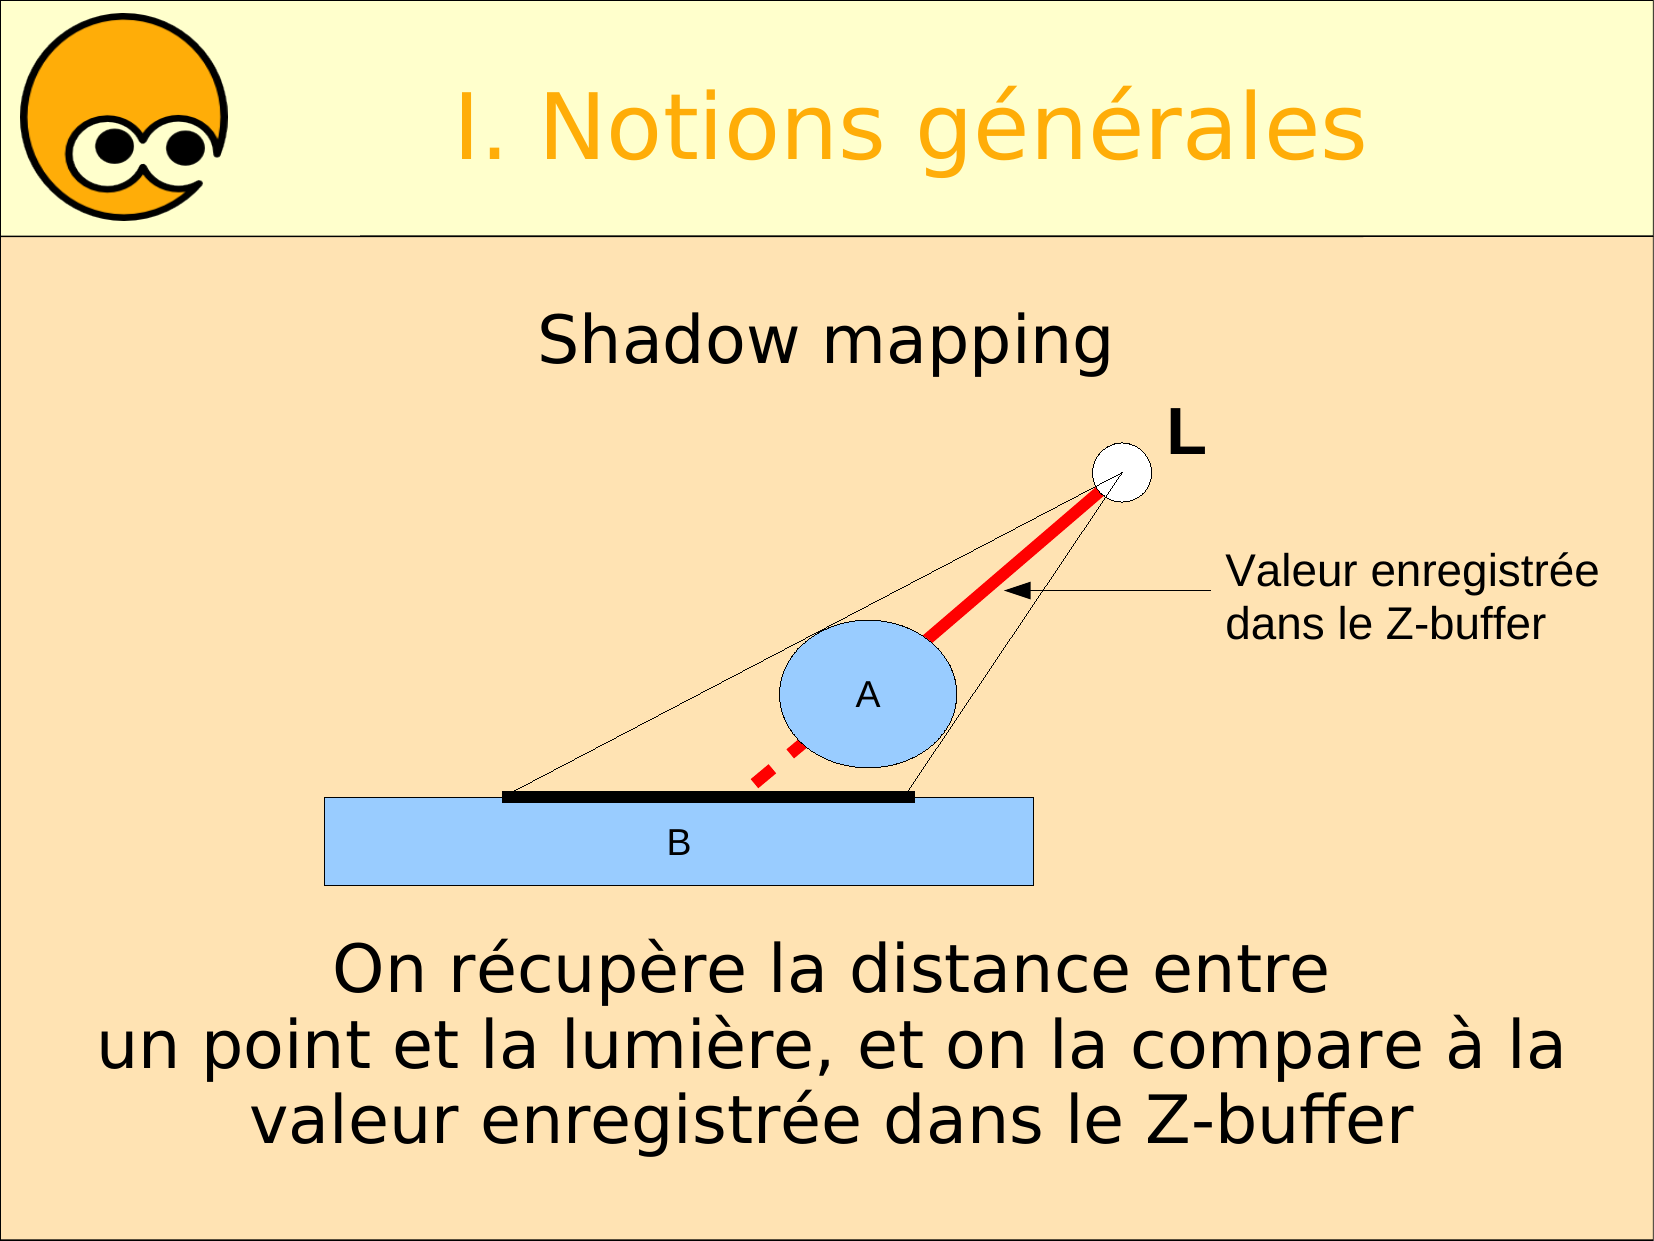

# I. Notions générales
Shadow mapping
L
Valeur enregistrée dans le Z-buffer
A
B
On récupère la distance entre
un point et la lumière, et on la compare à la
valeur enregistrée dans le Z-buffer